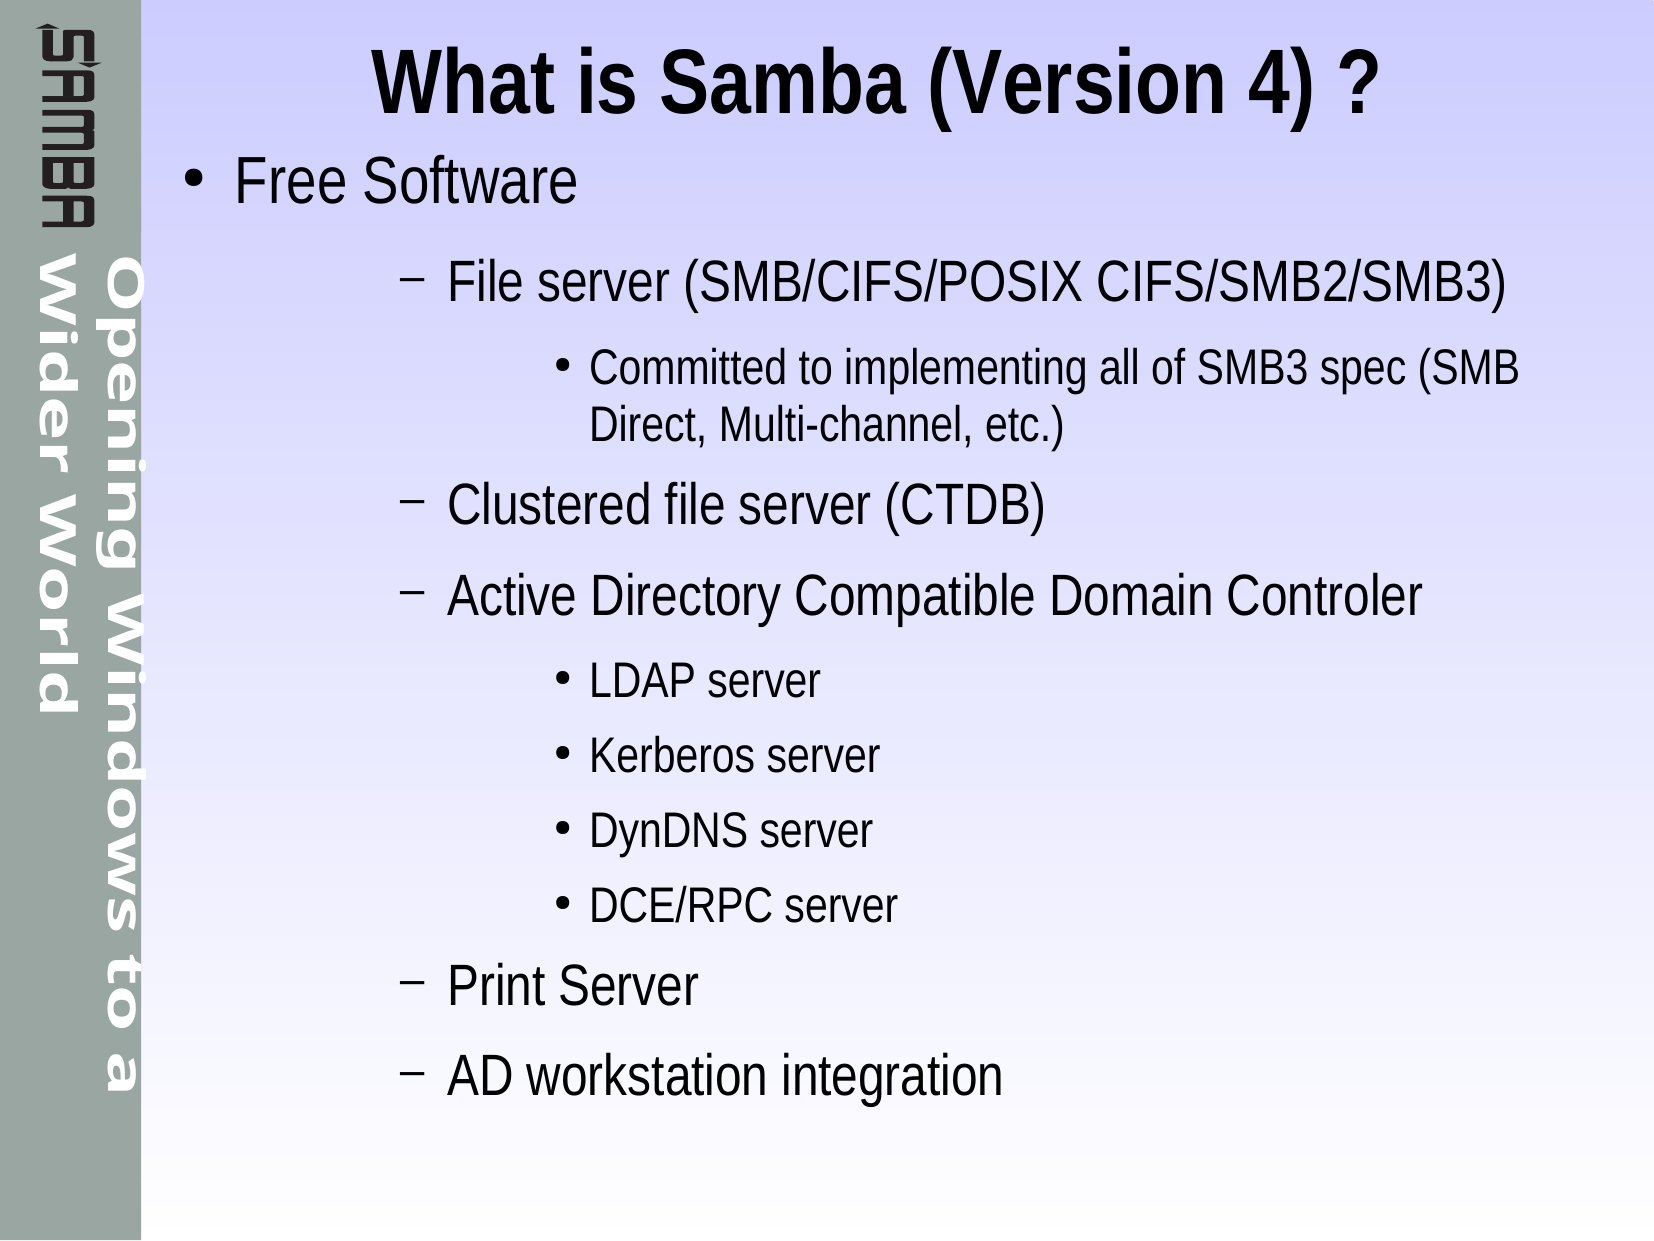

# What is Samba (Version 4) ?
Free Software
File server (SMB/CIFS/POSIX CIFS/SMB2/SMB3)
Committed to implementing all of SMB3 spec (SMB Direct, Multi-channel, etc.)
Clustered file server (CTDB)
Active Directory Compatible Domain Controler
LDAP server
Kerberos server
DynDNS server
DCE/RPC server
Print Server
AD workstation integration